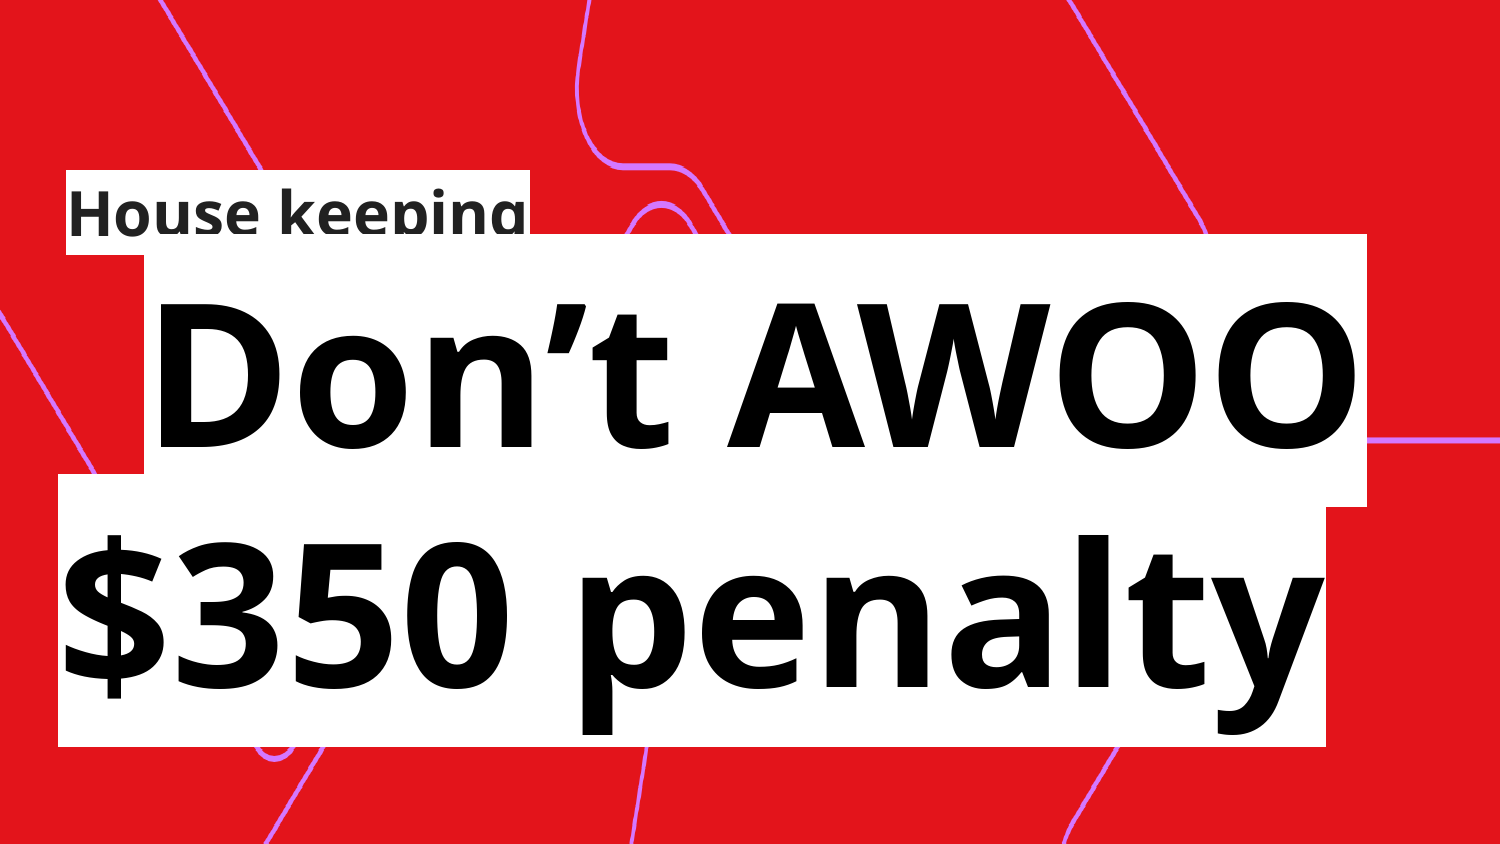

# House keeping
Don’t AWOO
$350 penalty